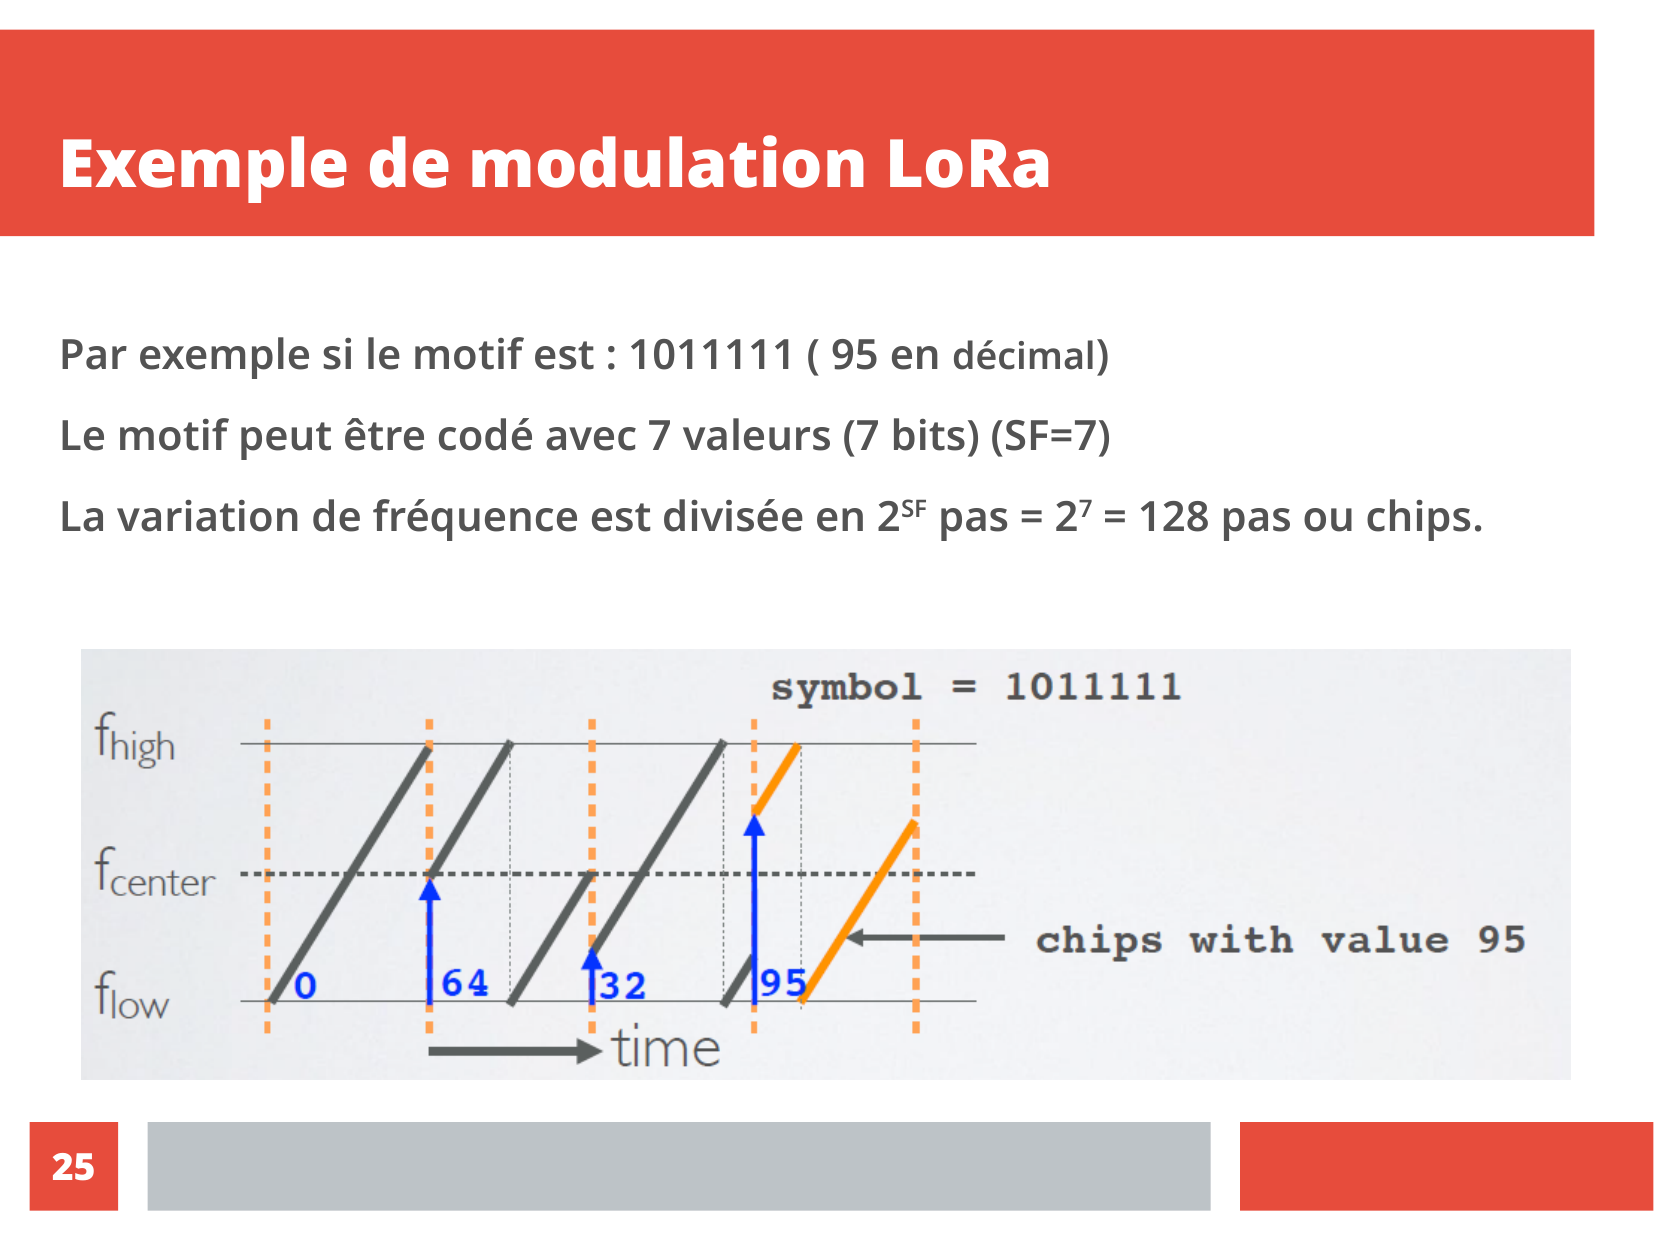

# Exemple de modulation LoRa
Par exemple si le motif est : 1011111 ( 95 en décimal)
Le motif peut être codé avec 7 valeurs (7 bits) (SF=7)
La variation de fréquence est divisée en 2SF pas = 27 = 128 pas ou chips.
25